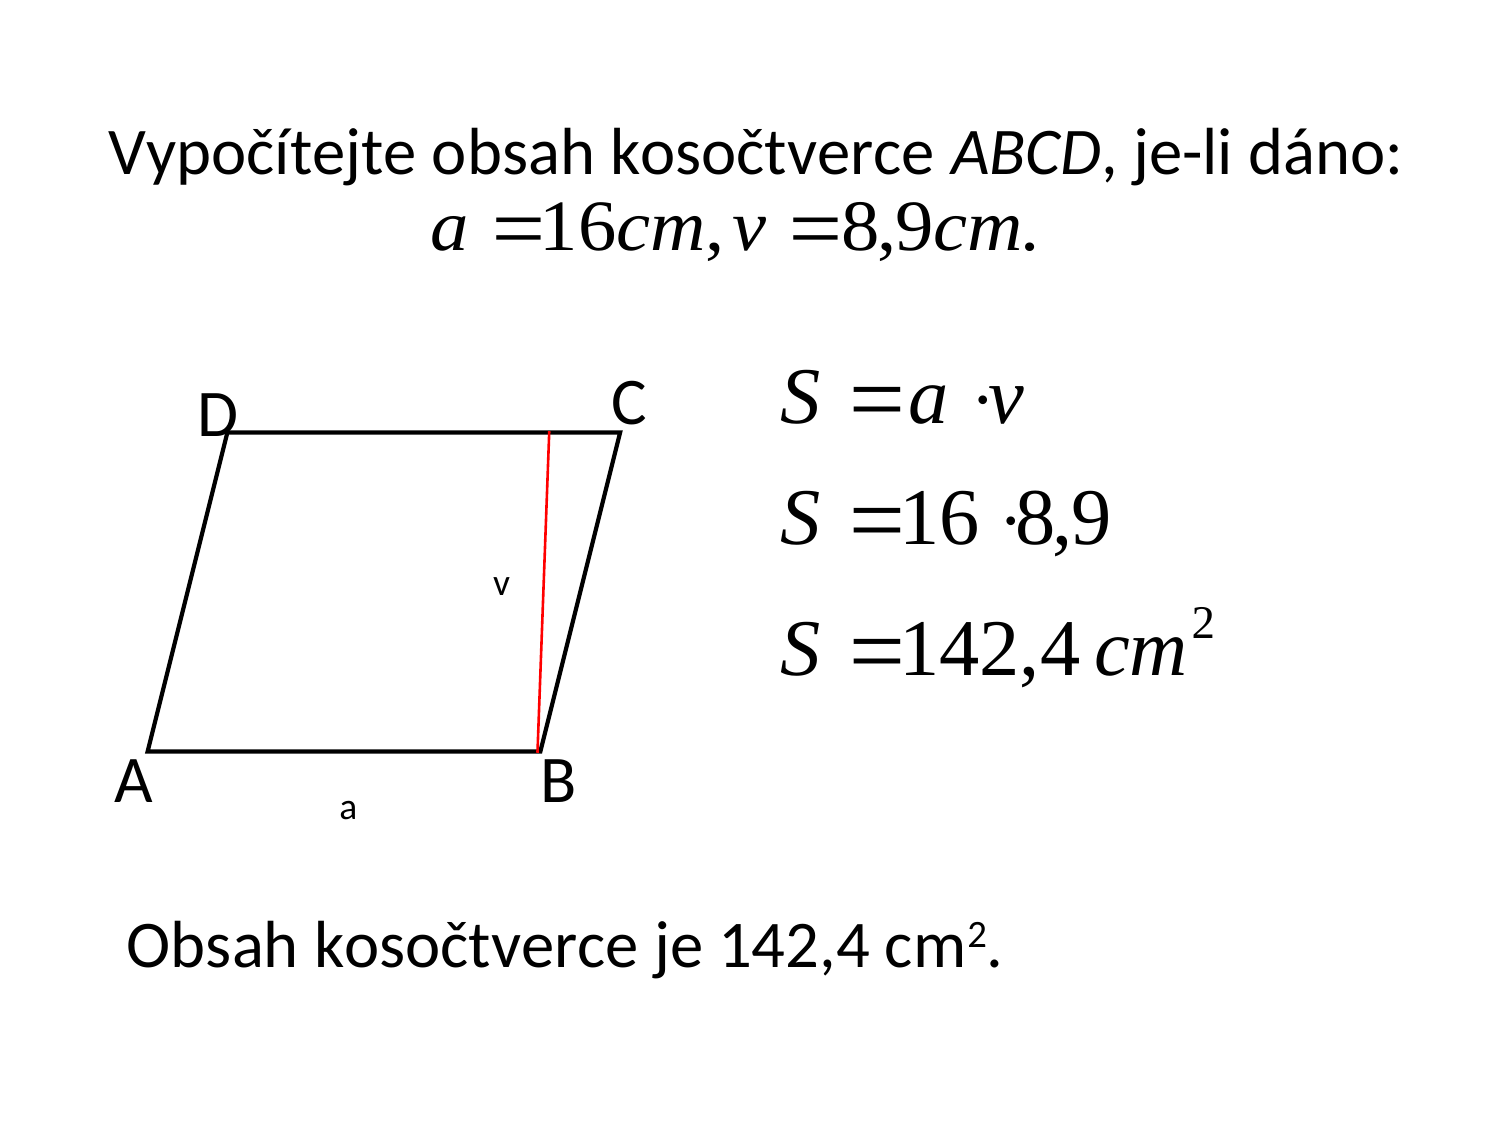

# Vypočítejte obsah kosočtverce ABCD, je-li dáno:
C
D
v
A
B
a
Obsah kosočtverce je 142,4 cm2.